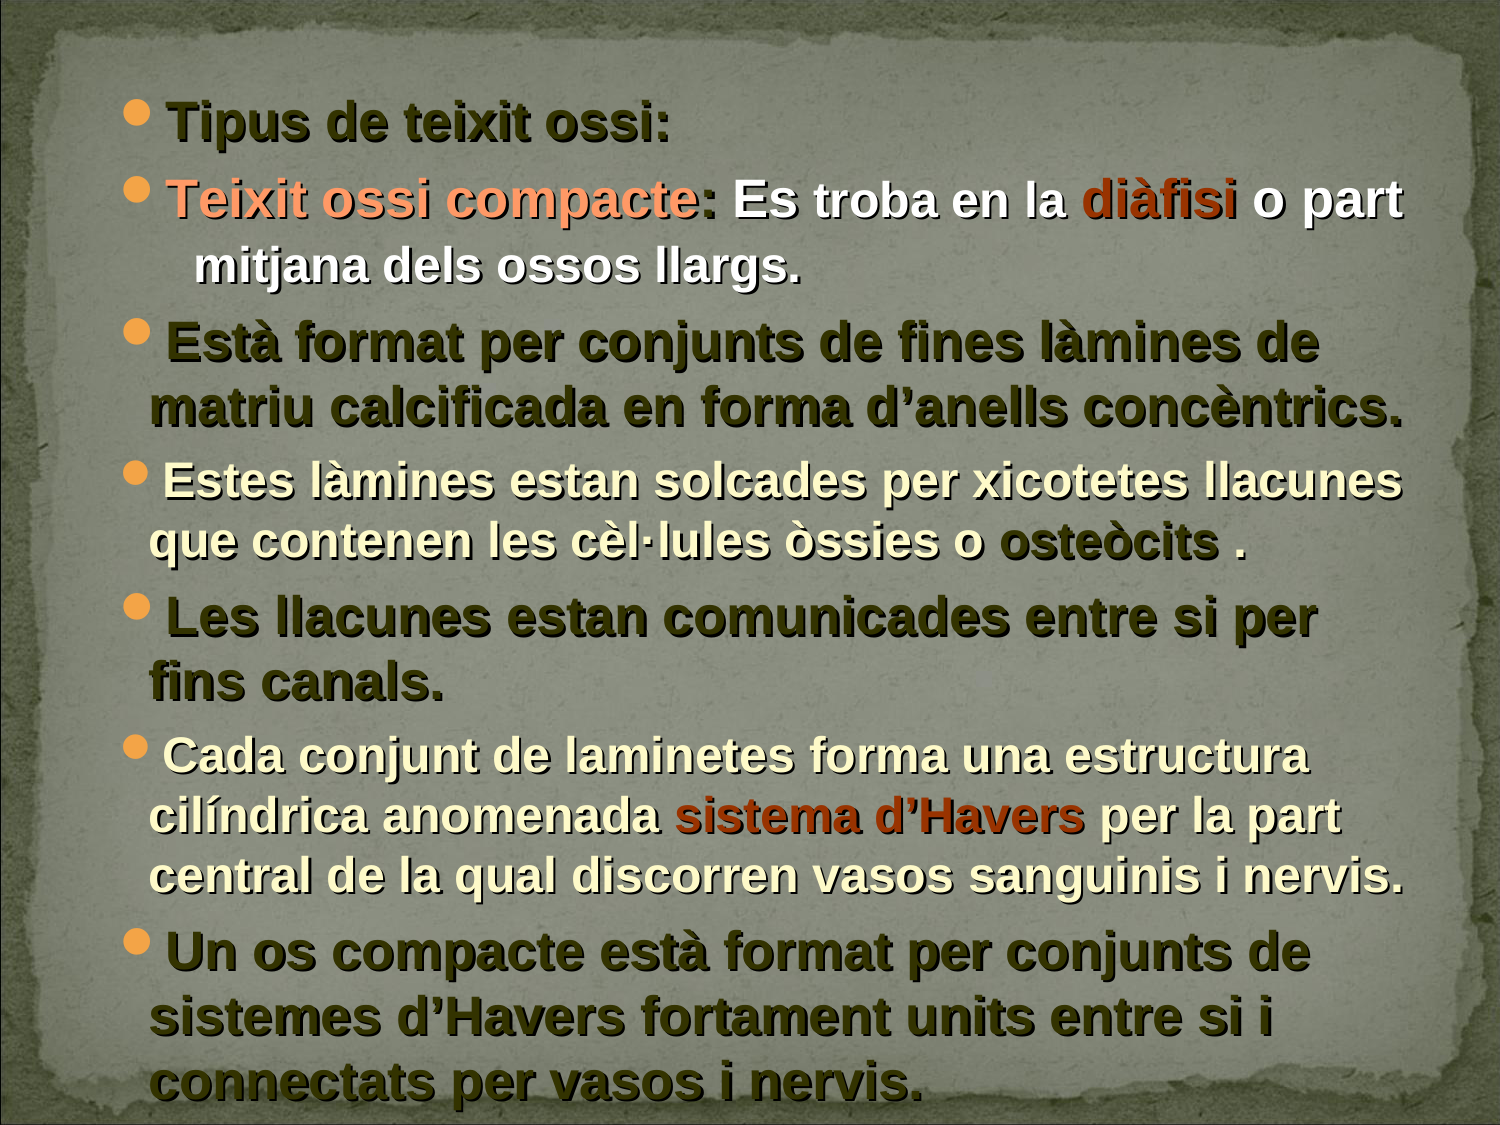

# Tipus de teixit ossi:
Teixit ossi compacte: Es troba en la diàfisi o part mitjana dels ossos llargs.
Està format per conjunts de fines làmines de matriu calcificada en forma d’anells concèntrics.
Estes làmines estan solcades per xicotetes llacunes que contenen les cèl·lules òssies o osteòcits .
Les llacunes estan comunicades entre si per fins canals.
Cada conjunt de laminetes forma una estructura cilíndrica anomenada sistema d’Havers per la part central de la qual discorren vasos sanguinis i nervis.
Un os compacte està format per conjunts de sistemes d’Havers fortament units entre si i connectats per vasos i nervis.